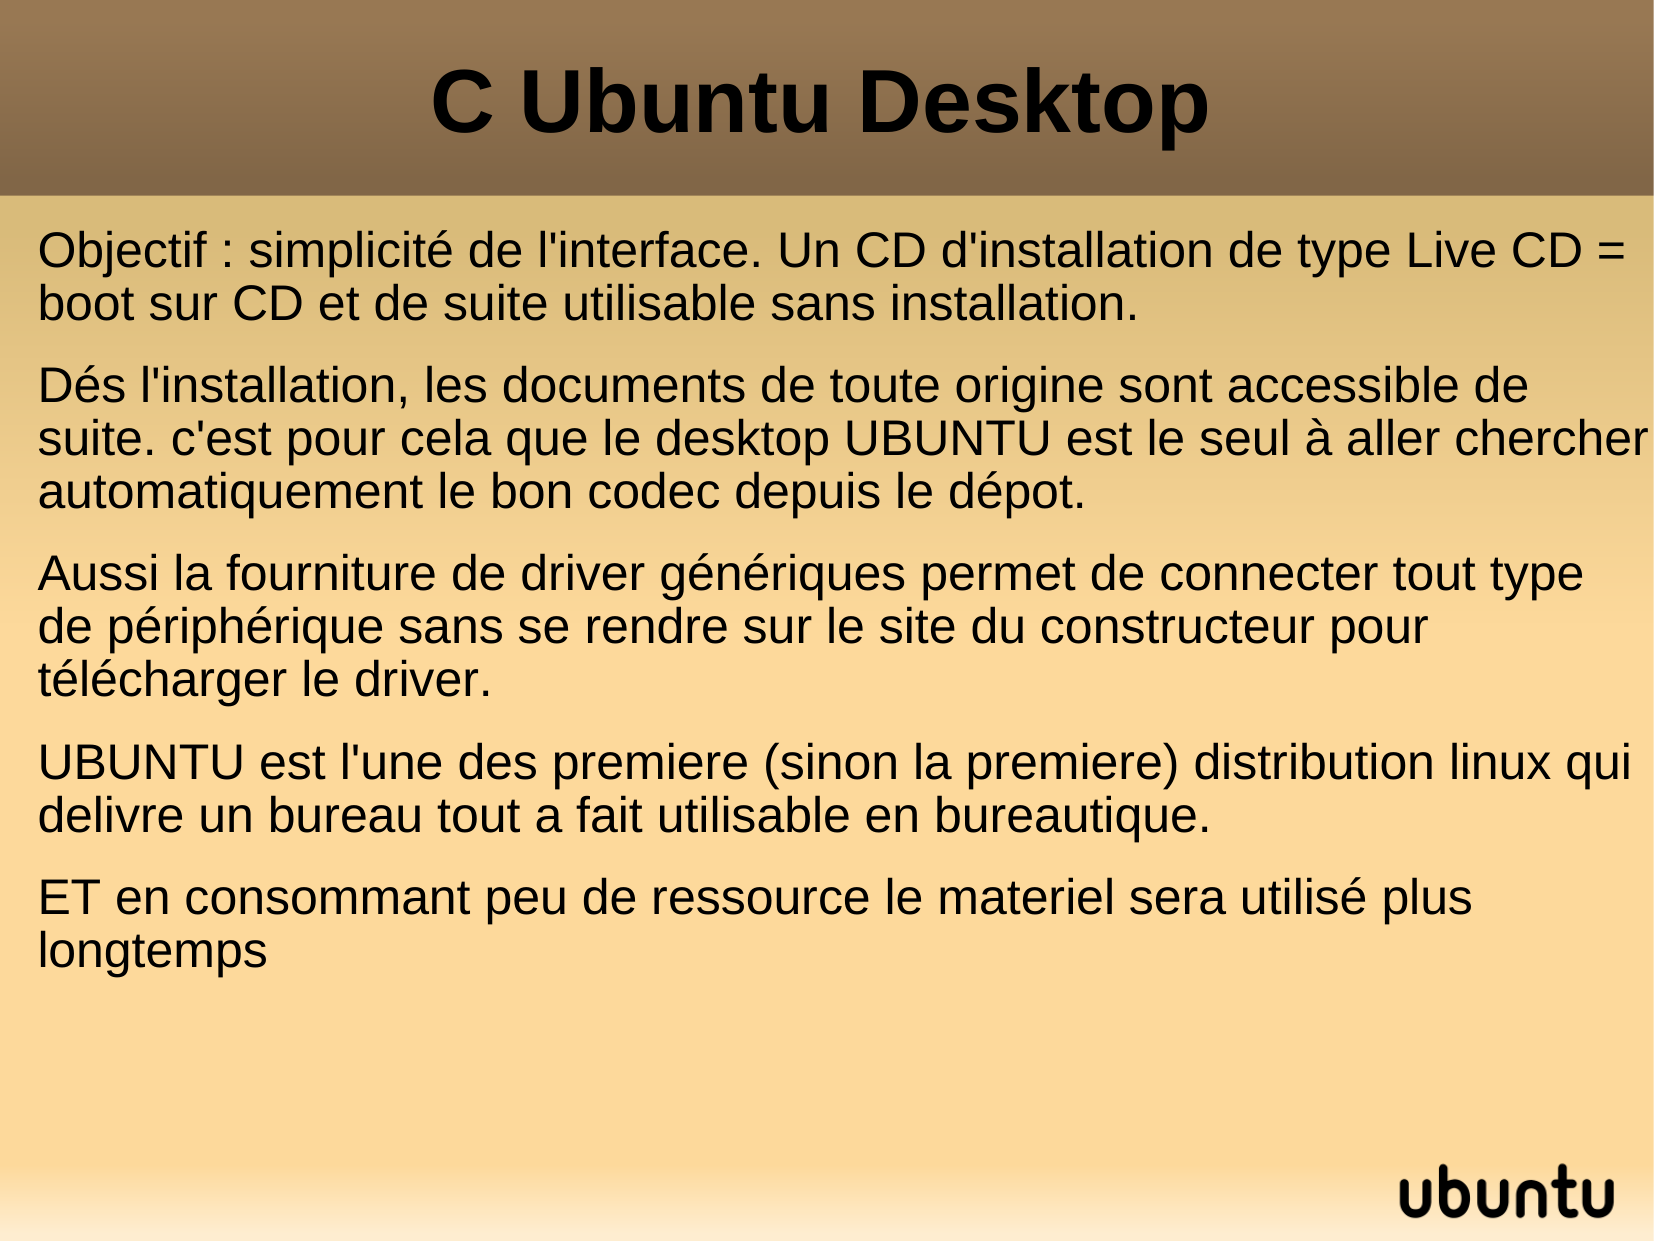

# C Ubuntu Desktop
Objectif : simplicité de l'interface. Un CD d'installation de type Live CD = boot sur CD et de suite utilisable sans installation.
Dés l'installation, les documents de toute origine sont accessible de suite. c'est pour cela que le desktop UBUNTU est le seul à aller chercher automatiquement le bon codec depuis le dépot.
Aussi la fourniture de driver génériques permet de connecter tout type de périphérique sans se rendre sur le site du constructeur pour télécharger le driver.
UBUNTU est l'une des premiere (sinon la premiere) distribution linux qui delivre un bureau tout a fait utilisable en bureautique.
ET en consommant peu de ressource le materiel sera utilisé plus longtemps